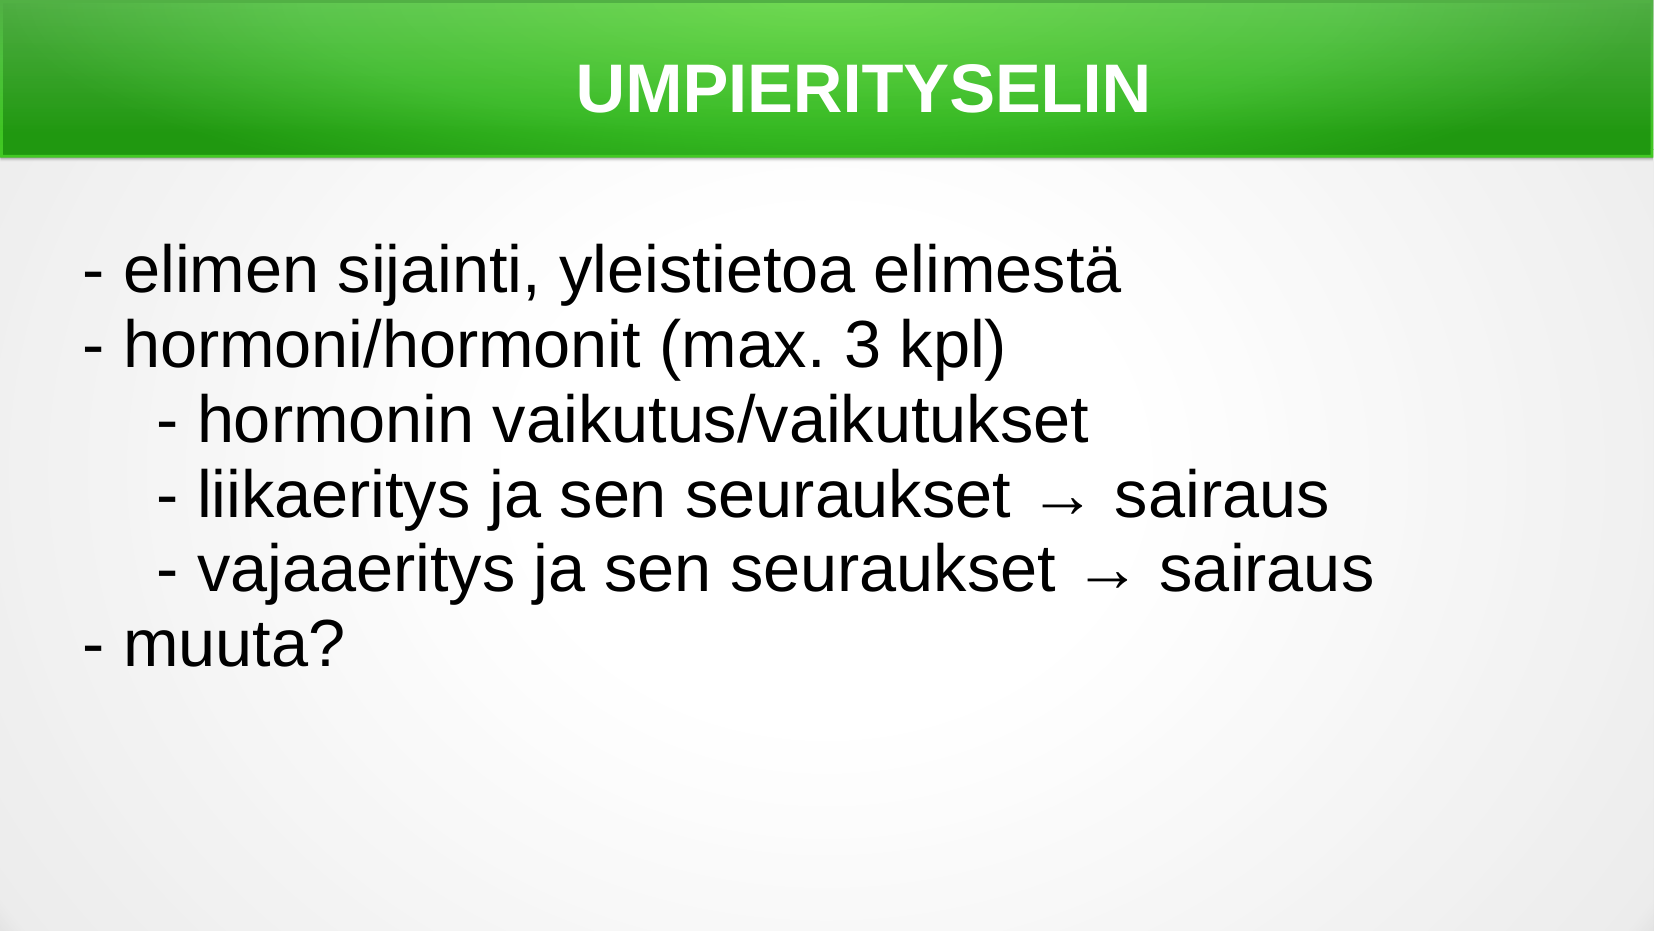

# UMPIERITYSELIN
- elimen sijainti, yleistietoa elimestä
- hormoni/hormonit (max. 3 kpl)
	- hormonin vaikutus/vaikutukset
	- liikaeritys ja sen seuraukset → sairaus
	- vajaaeritys ja sen seuraukset → sairaus
- muuta?